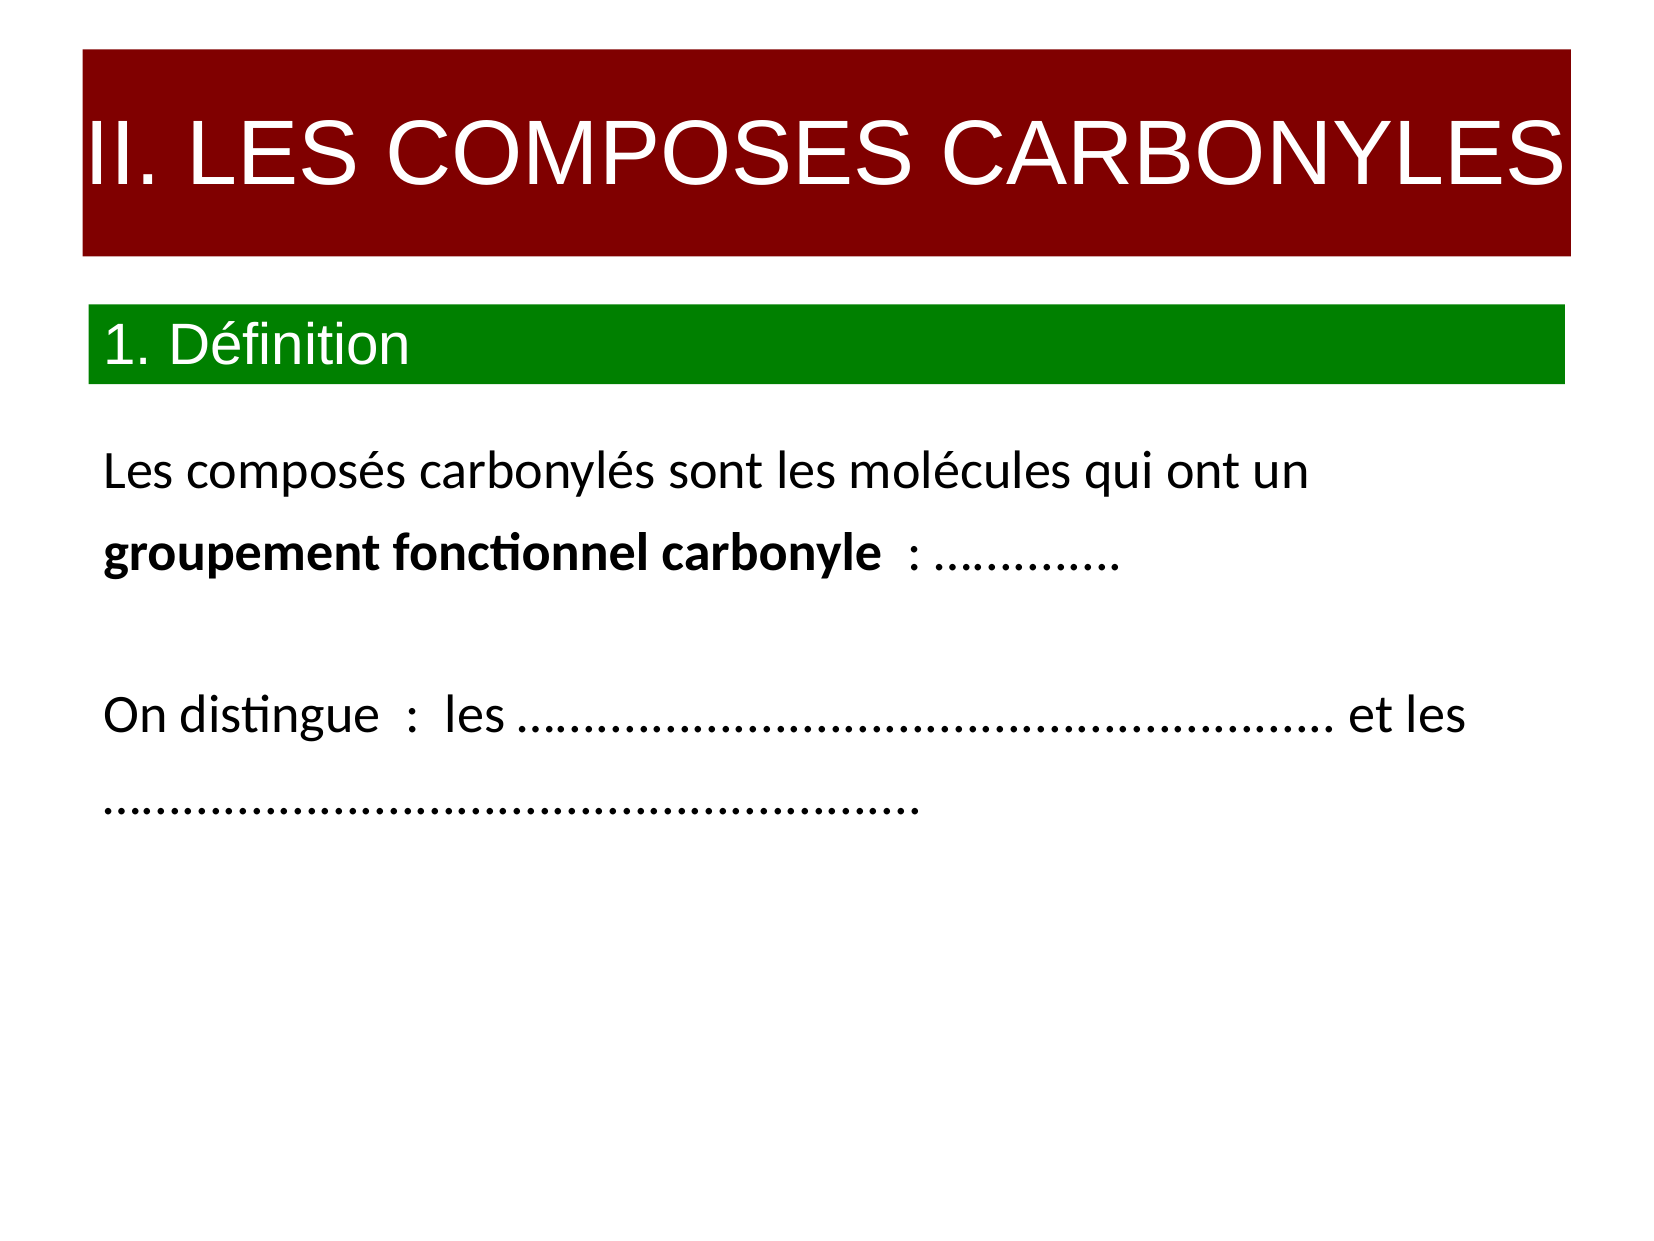

# II. LES COMPOSES CARBONYLES
1. Définition
Les composés carbonylés sont les molécules qui ont un groupement fonctionnel carbonyle  : …...........
On distingue  : les …......................................................... et les ….........................................................